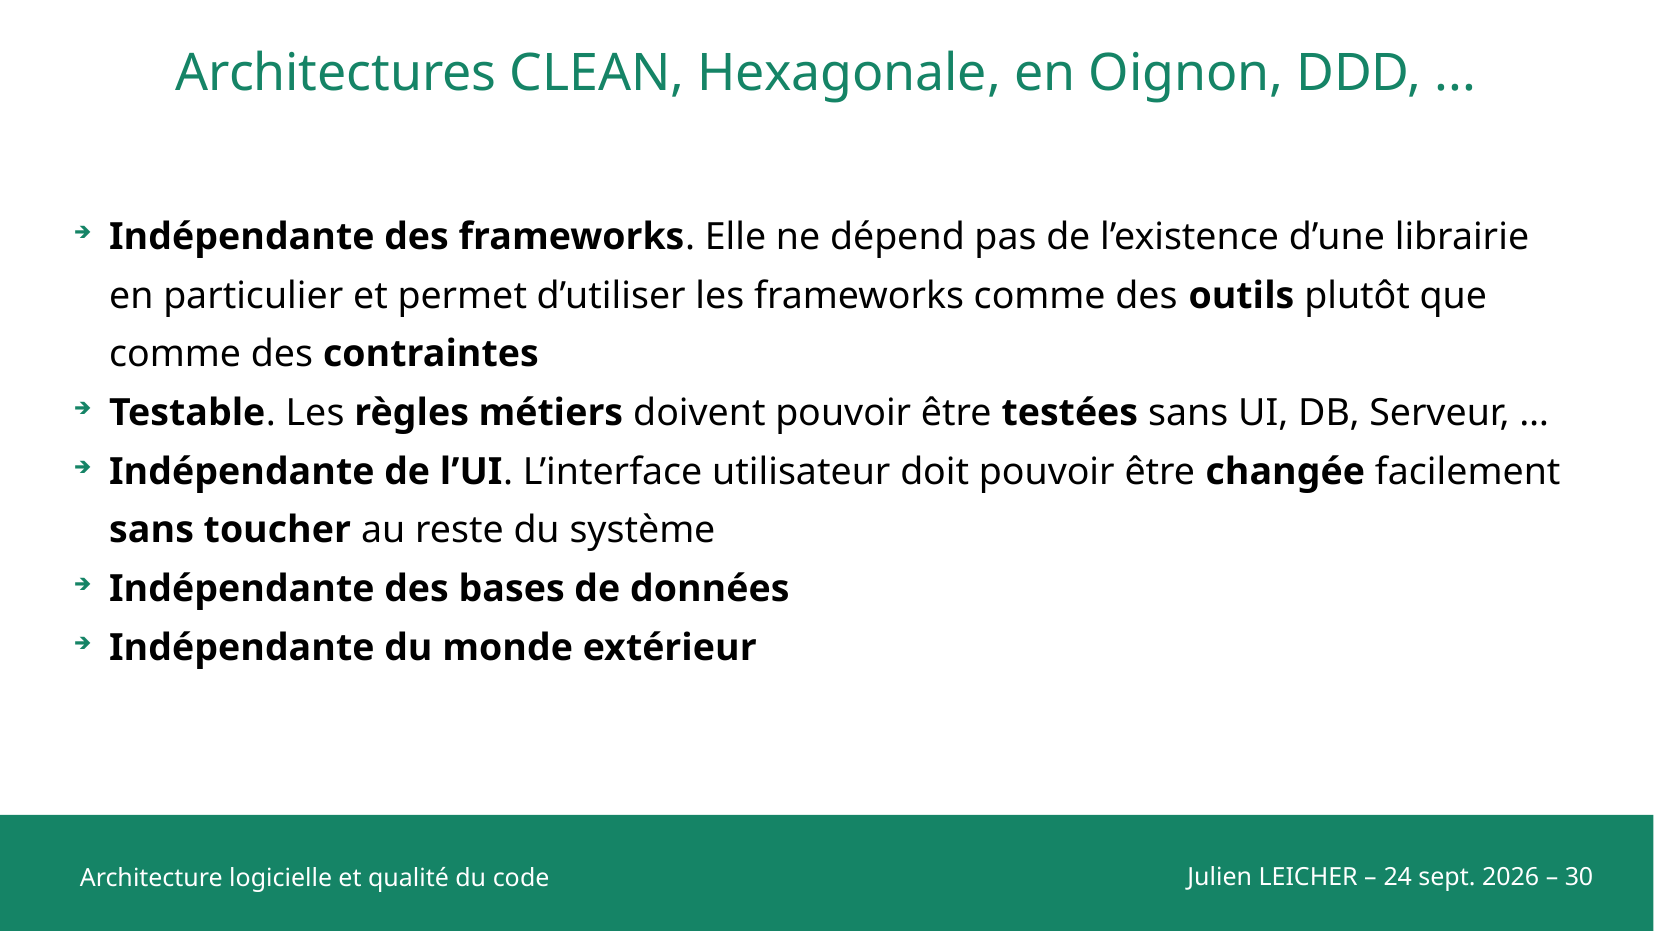

Architectures CLEAN, Hexagonale, en Oignon, DDD, ...
Indépendante des frameworks. Elle ne dépend pas de l’existence d’une librairie en particulier et permet d’utiliser les frameworks comme des outils plutôt que comme des contraintes
Testable. Les règles métiers doivent pouvoir être testées sans UI, DB, Serveur, …
Indépendante de l’UI. L’interface utilisateur doit pouvoir être changée facilement sans toucher au reste du système
Indépendante des bases de données
Indépendante du monde extérieur
Julien LEICHER – –
Architecture logicielle et qualité du code